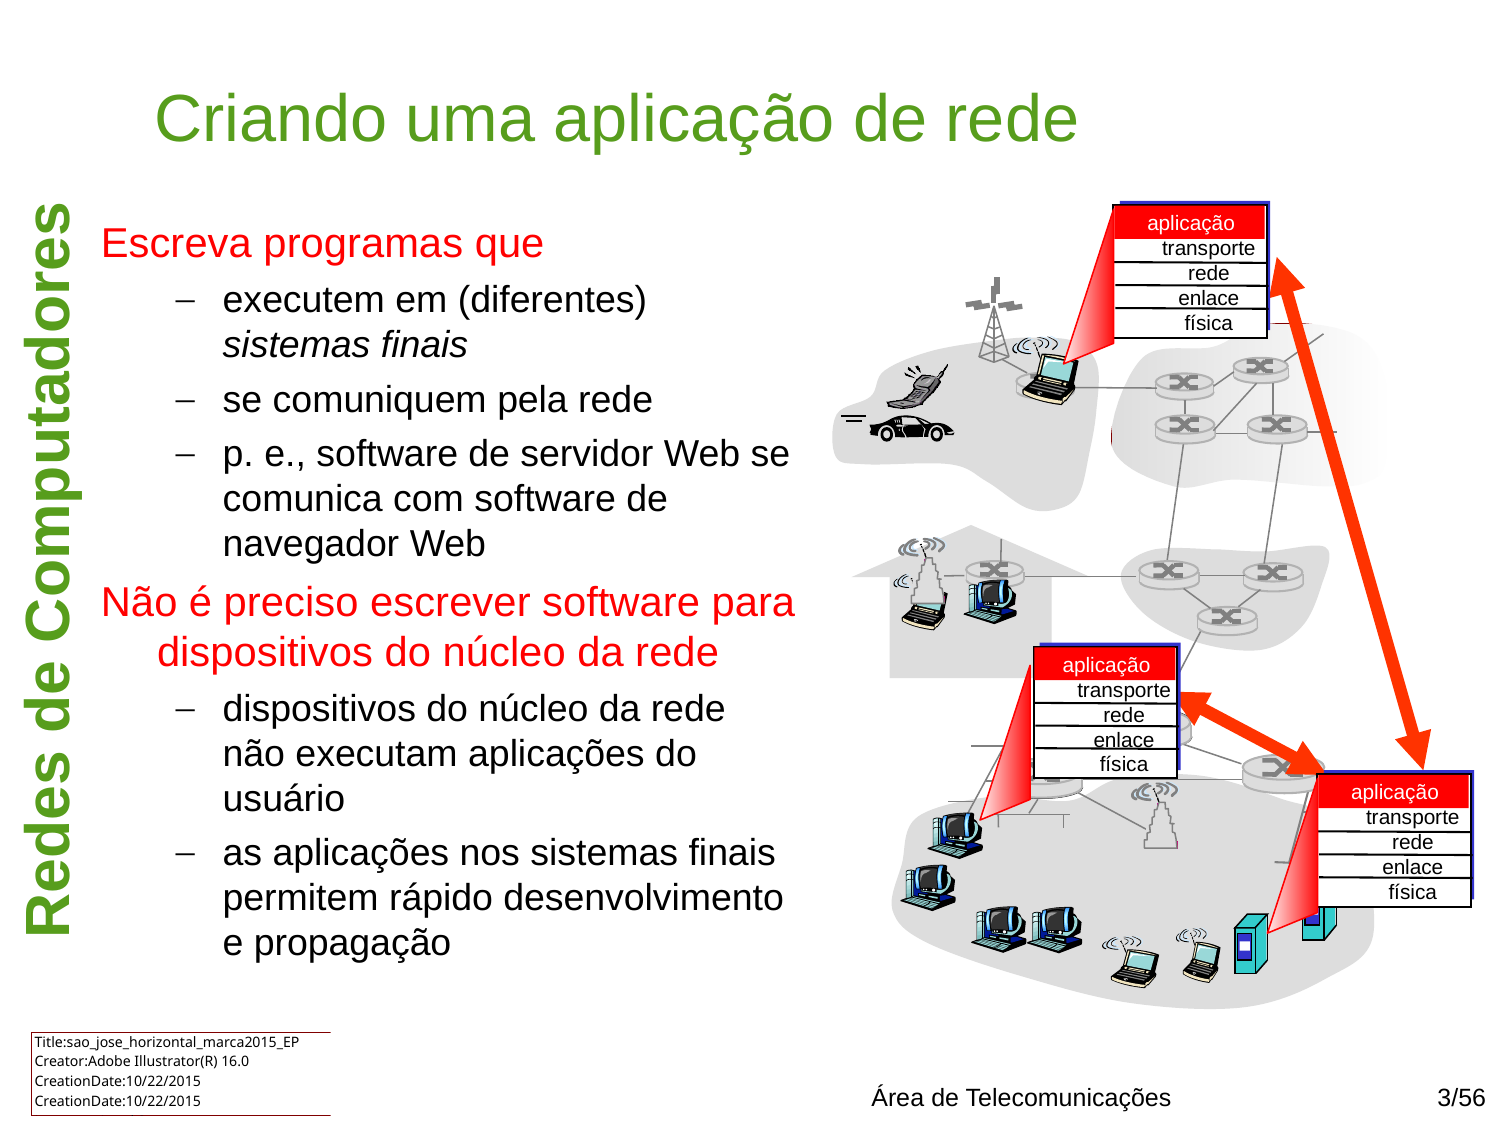

# Criando uma aplicação de rede
aplicação
transporte
rede
enlace
física
Escreva programas que
executem em (diferentes) sistemas finais
se comuniquem pela rede
p. e., software de servidor Web se comunica com software de navegador Web
Não é preciso escrever software para dispositivos do núcleo da rede
dispositivos do núcleo da rede não executam aplicações do usuário
as aplicações nos sistemas finais permitem rápido desenvolvimento e propagação
aplicação
transporte
rede
enlace
física
aplicação
transporte
rede
enlace
física